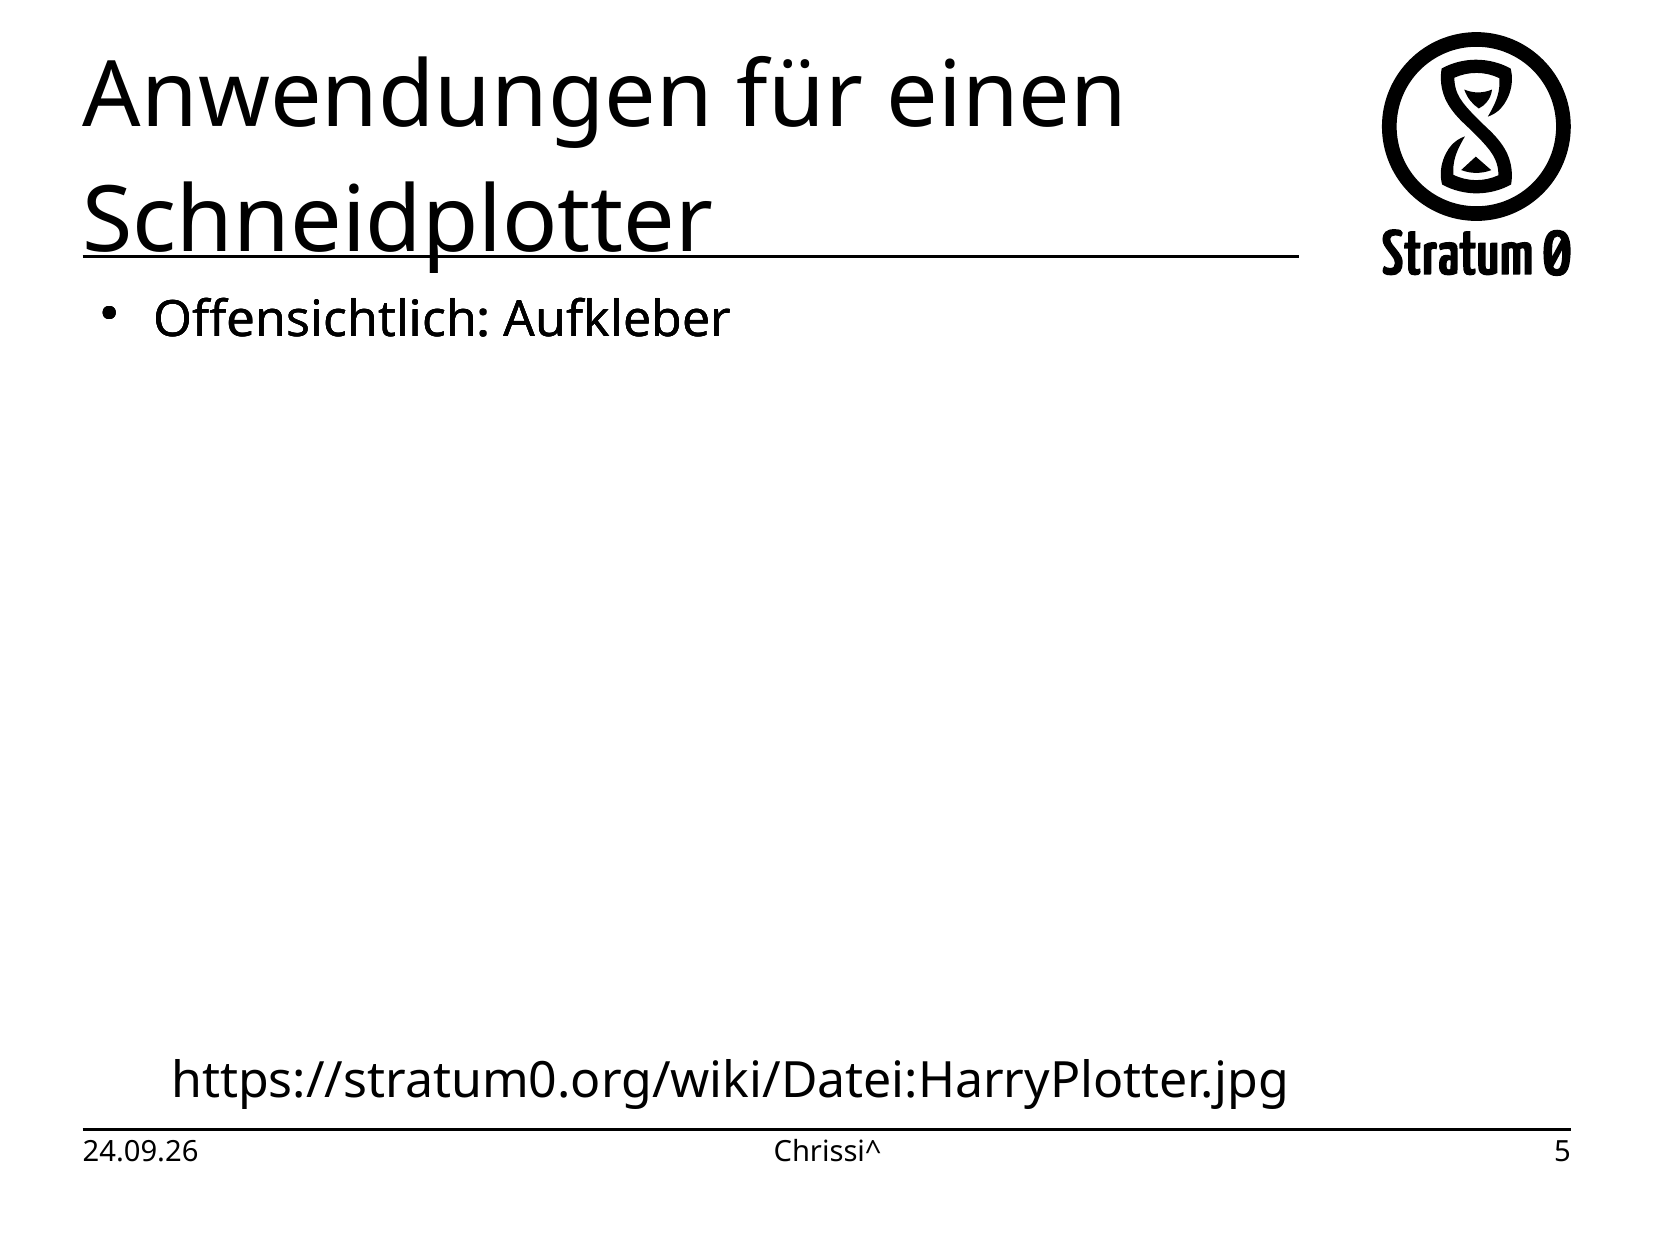

# Anwendungen für einen Schneidplotter
Offensichtlich: Aufkleber
Offensichtlich: Aufkleber
Offensichtlich: Aufkleber
https://stratum0.org/wiki/Datei:HarryPlotter.jpg
Chrissi^
5